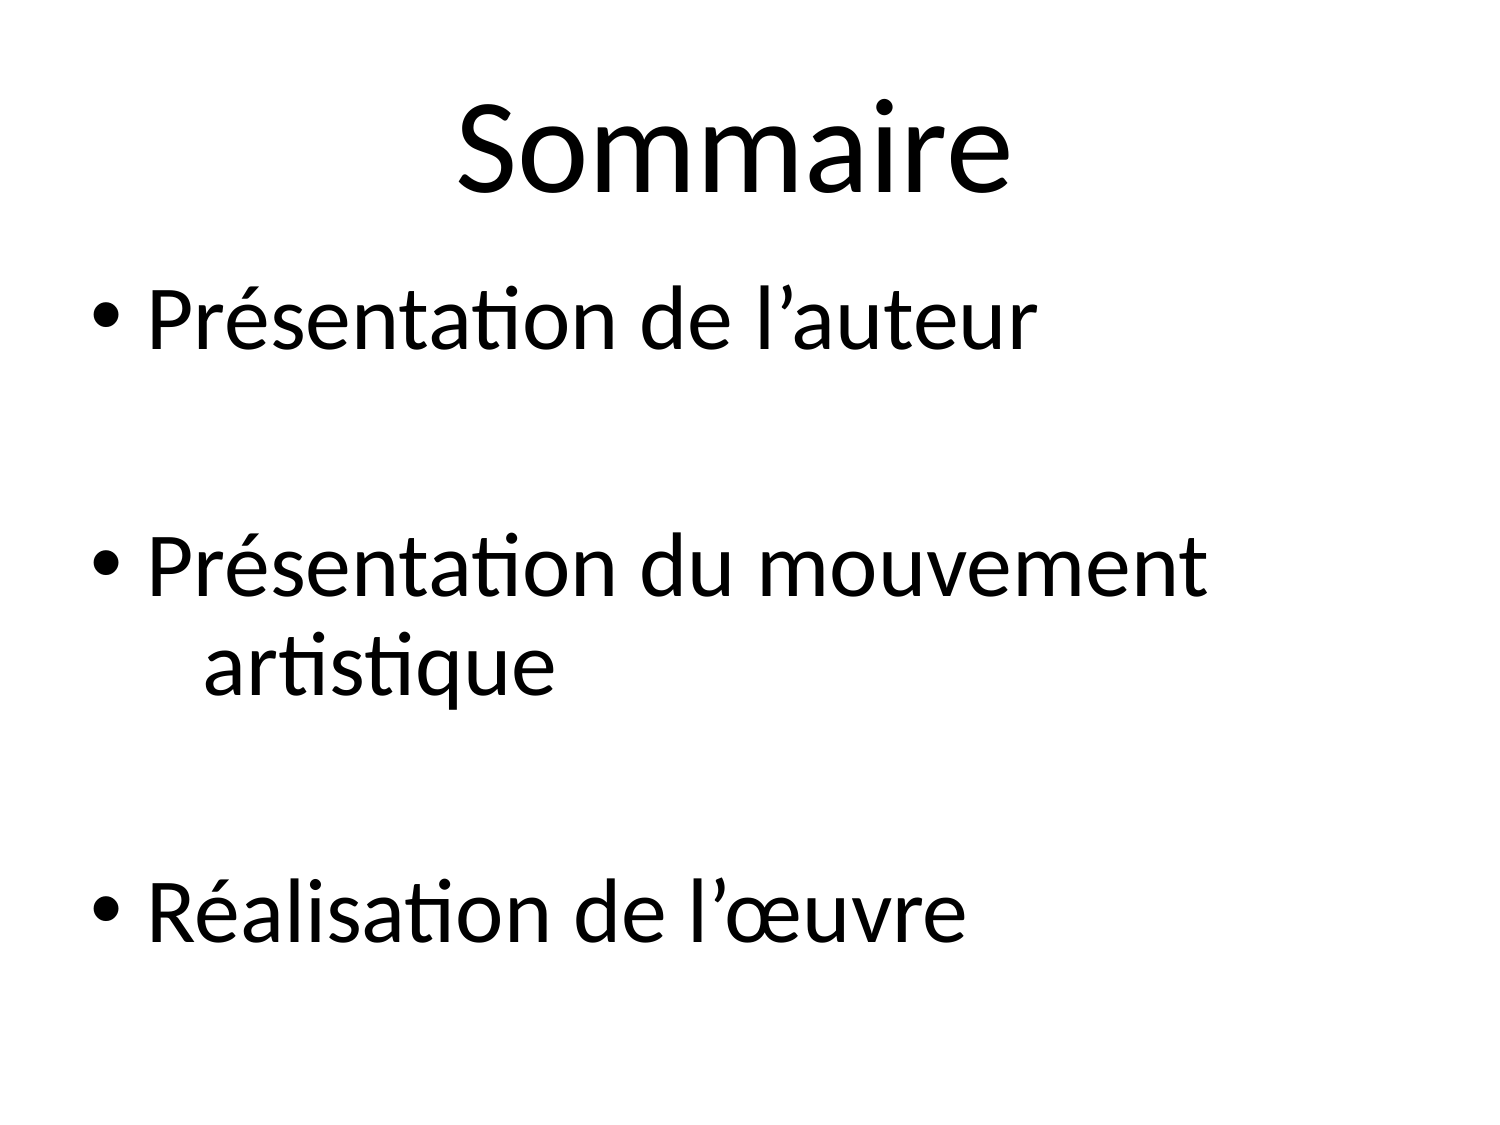

# Sommaire
Présentation de l’auteur
Présentation du mouvement artistique
Réalisation de l’œuvre